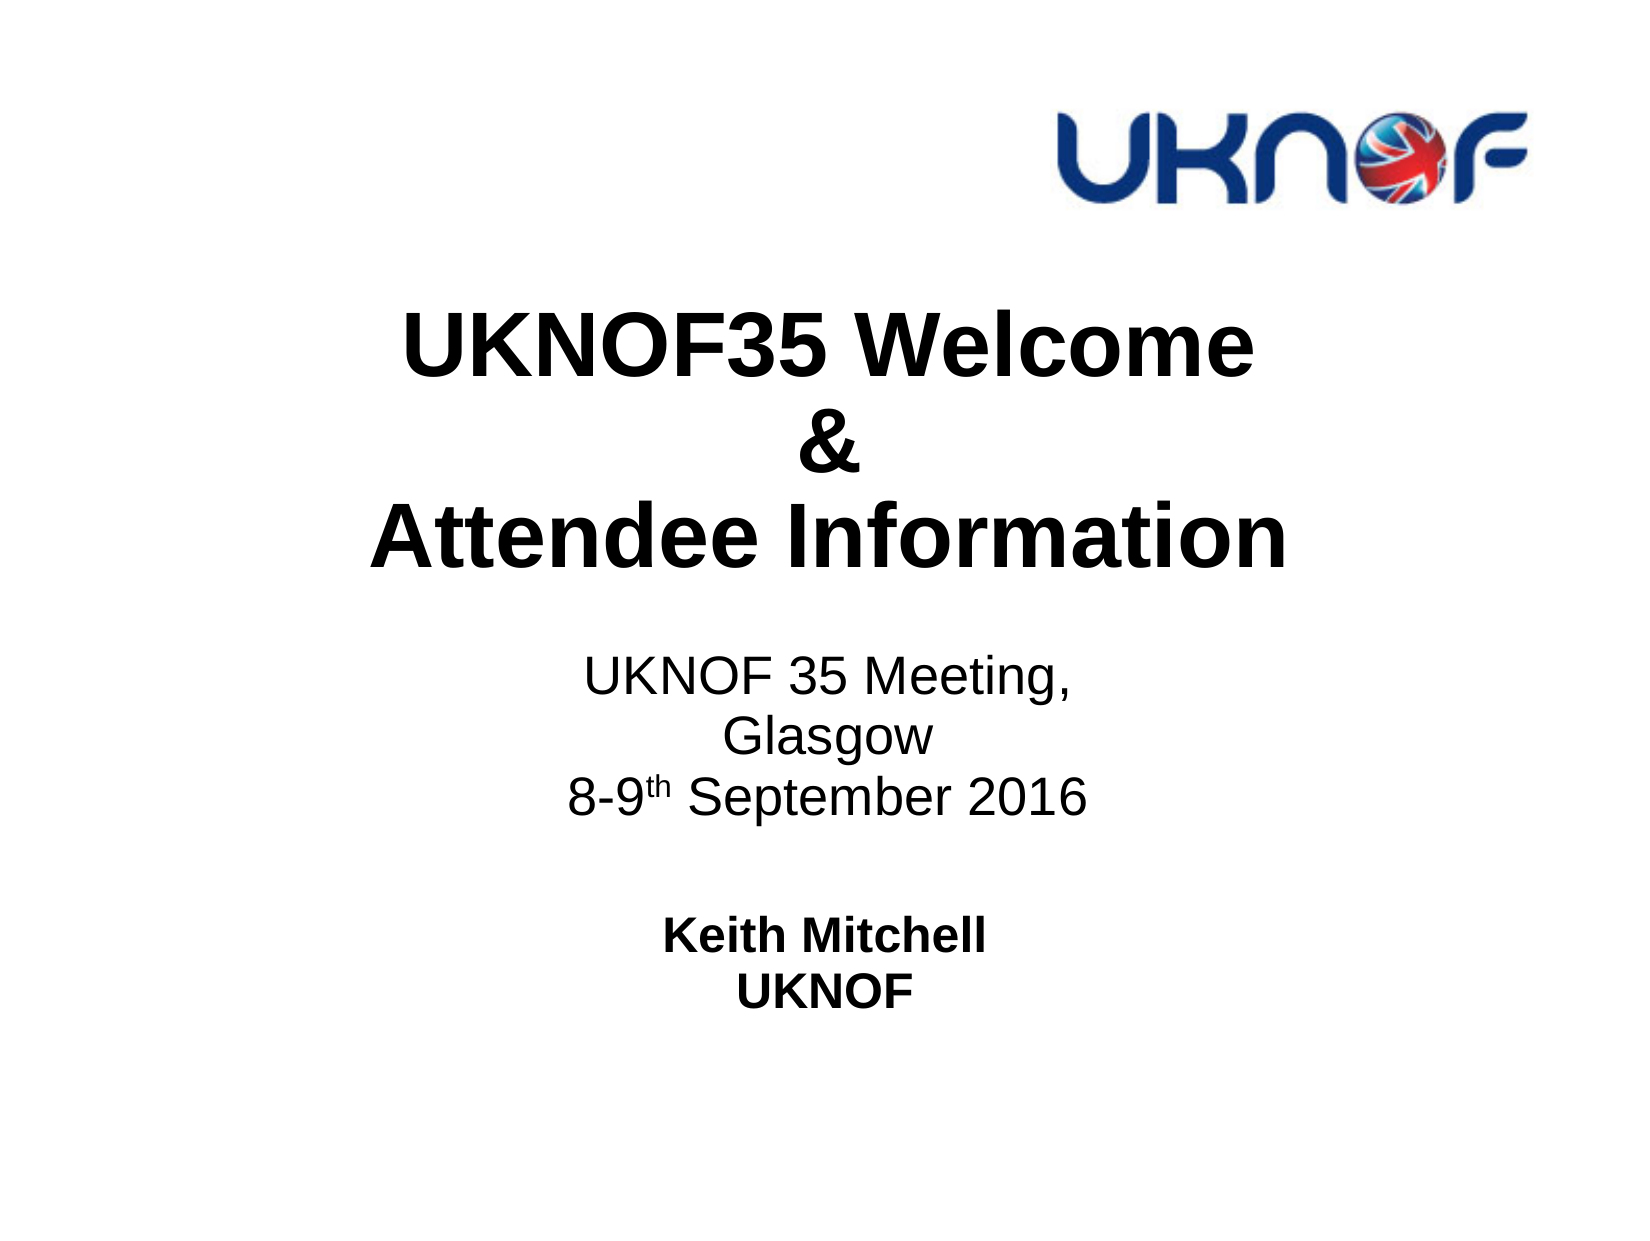

UKNOF35 Welcome
&
Attendee Information
UKNOF 35 Meeting,
Glasgow
8-9th September 2016
Keith Mitchell
UKNOF